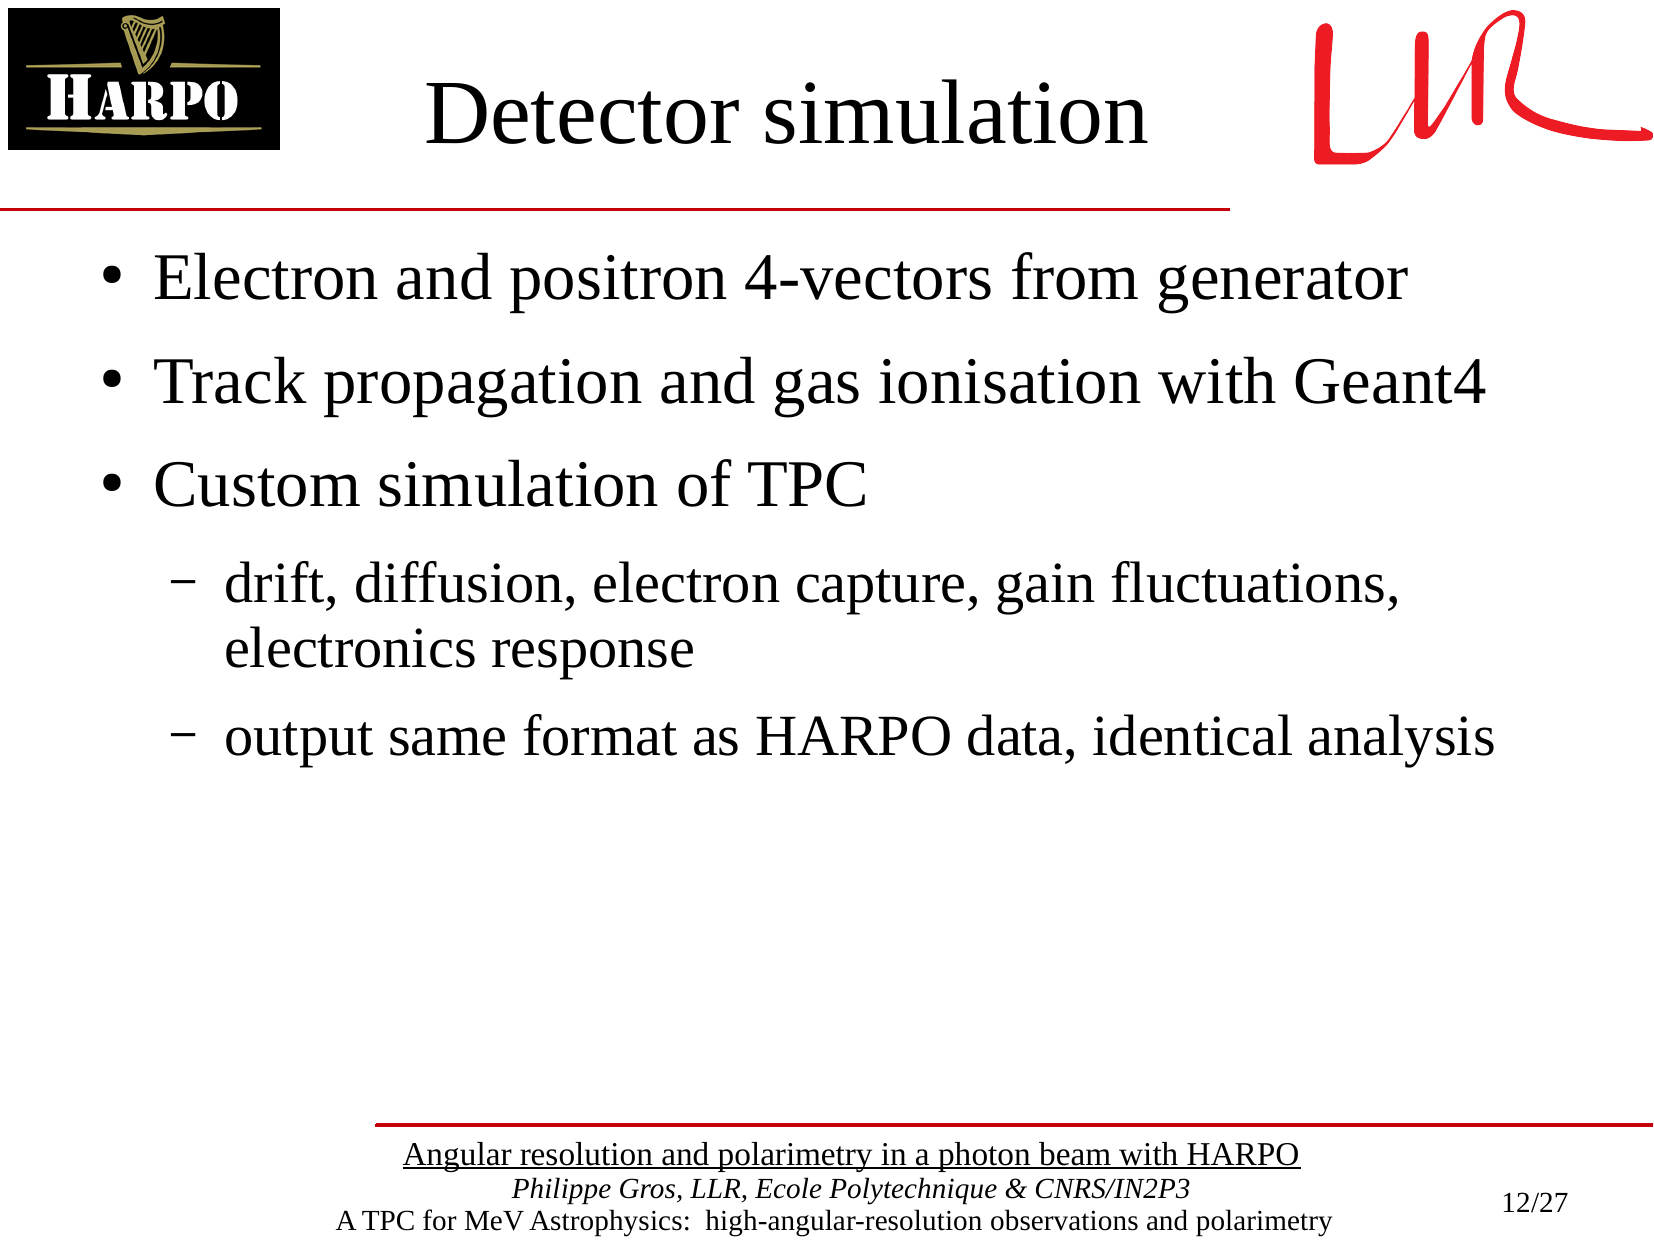

# Detector simulation
Electron and positron 4-vectors from generator
Track propagation and gas ionisation with Geant4
Custom simulation of TPC
drift, diffusion, electron capture, gain fluctuations, electronics response
output same format as HARPO data, identical analysis
12